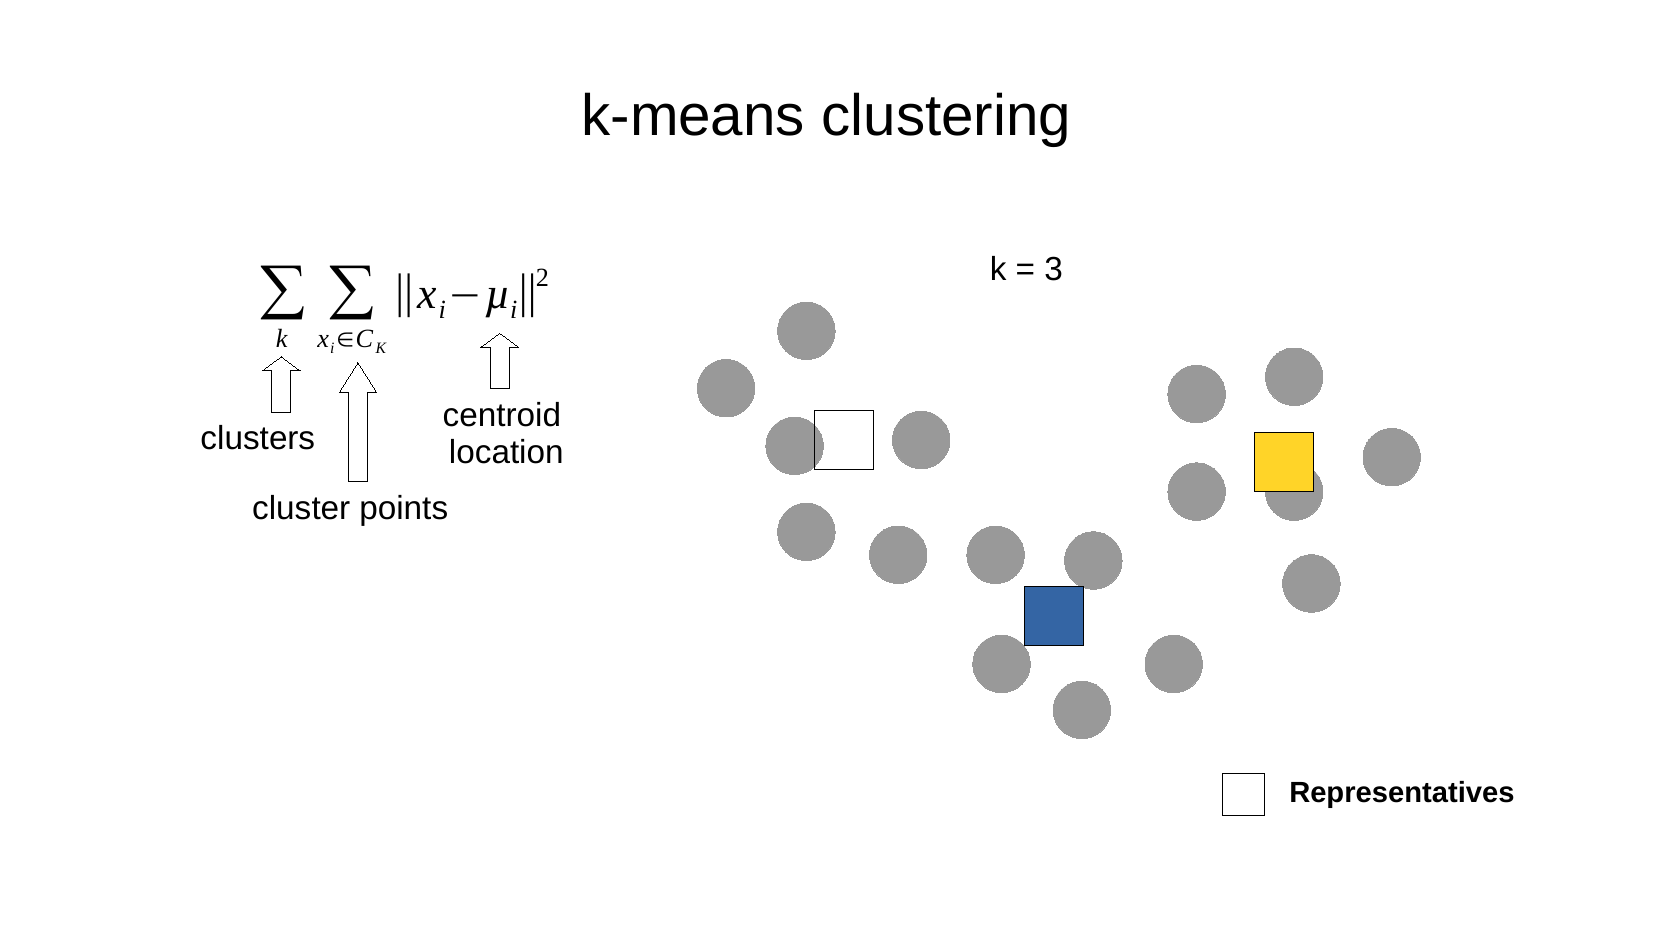

# k-means clustering
k = 3
centroid
location
clusters
cluster points
Representatives